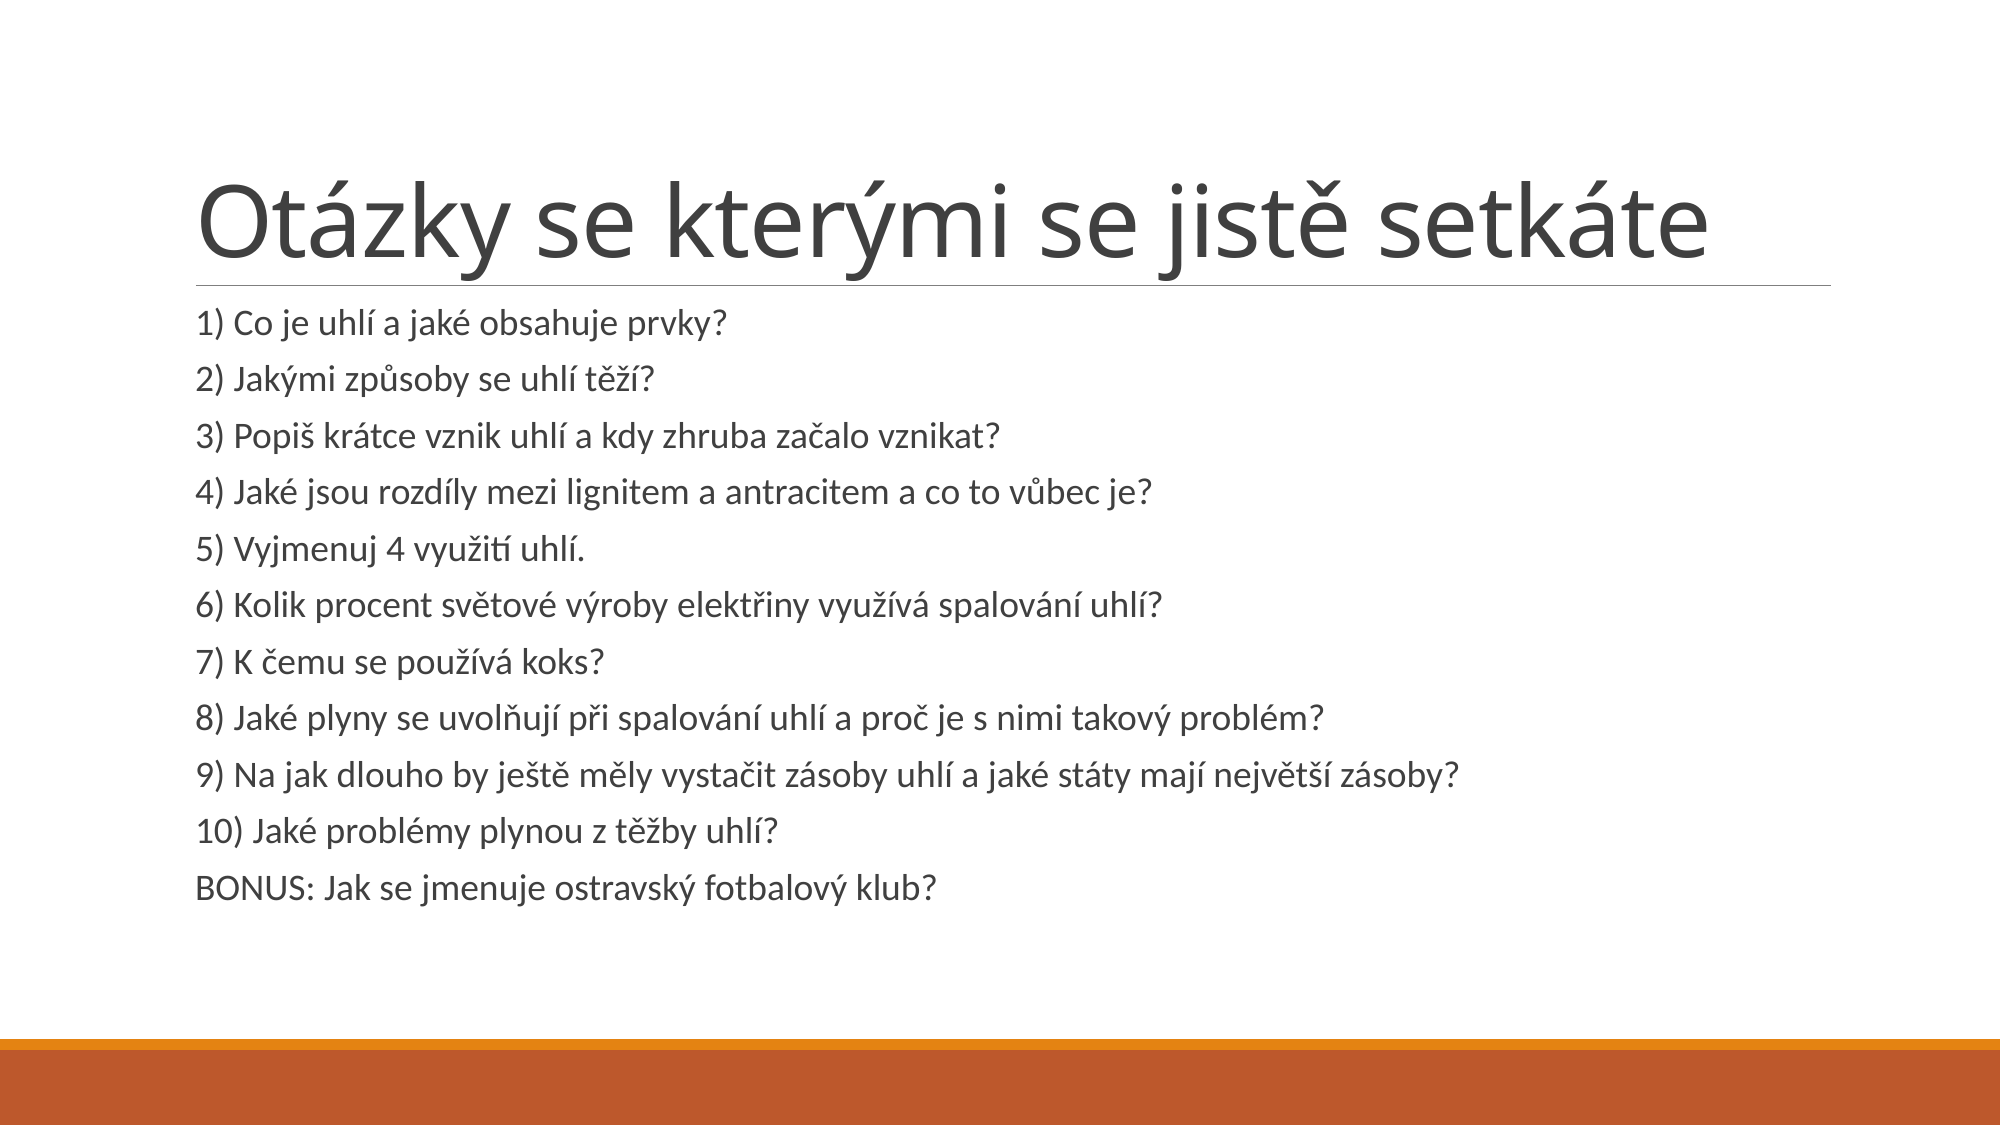

# Otázky se kterými se jistě setkáte
1) Co je uhlí a jaké obsahuje prvky?
2) Jakými způsoby se uhlí těží?
3) Popiš krátce vznik uhlí a kdy zhruba začalo vznikat?
4) Jaké jsou rozdíly mezi lignitem a antracitem a co to vůbec je?
5) Vyjmenuj 4 využití uhlí.
6) Kolik procent světové výroby elektřiny využívá spalování uhlí?
7) K čemu se používá koks?
8) Jaké plyny se uvolňují při spalování uhlí a proč je s nimi takový problém?
9) Na jak dlouho by ještě měly vystačit zásoby uhlí a jaké státy mají největší zásoby?
10) Jaké problémy plynou z těžby uhlí?
BONUS: Jak se jmenuje ostravský fotbalový klub?